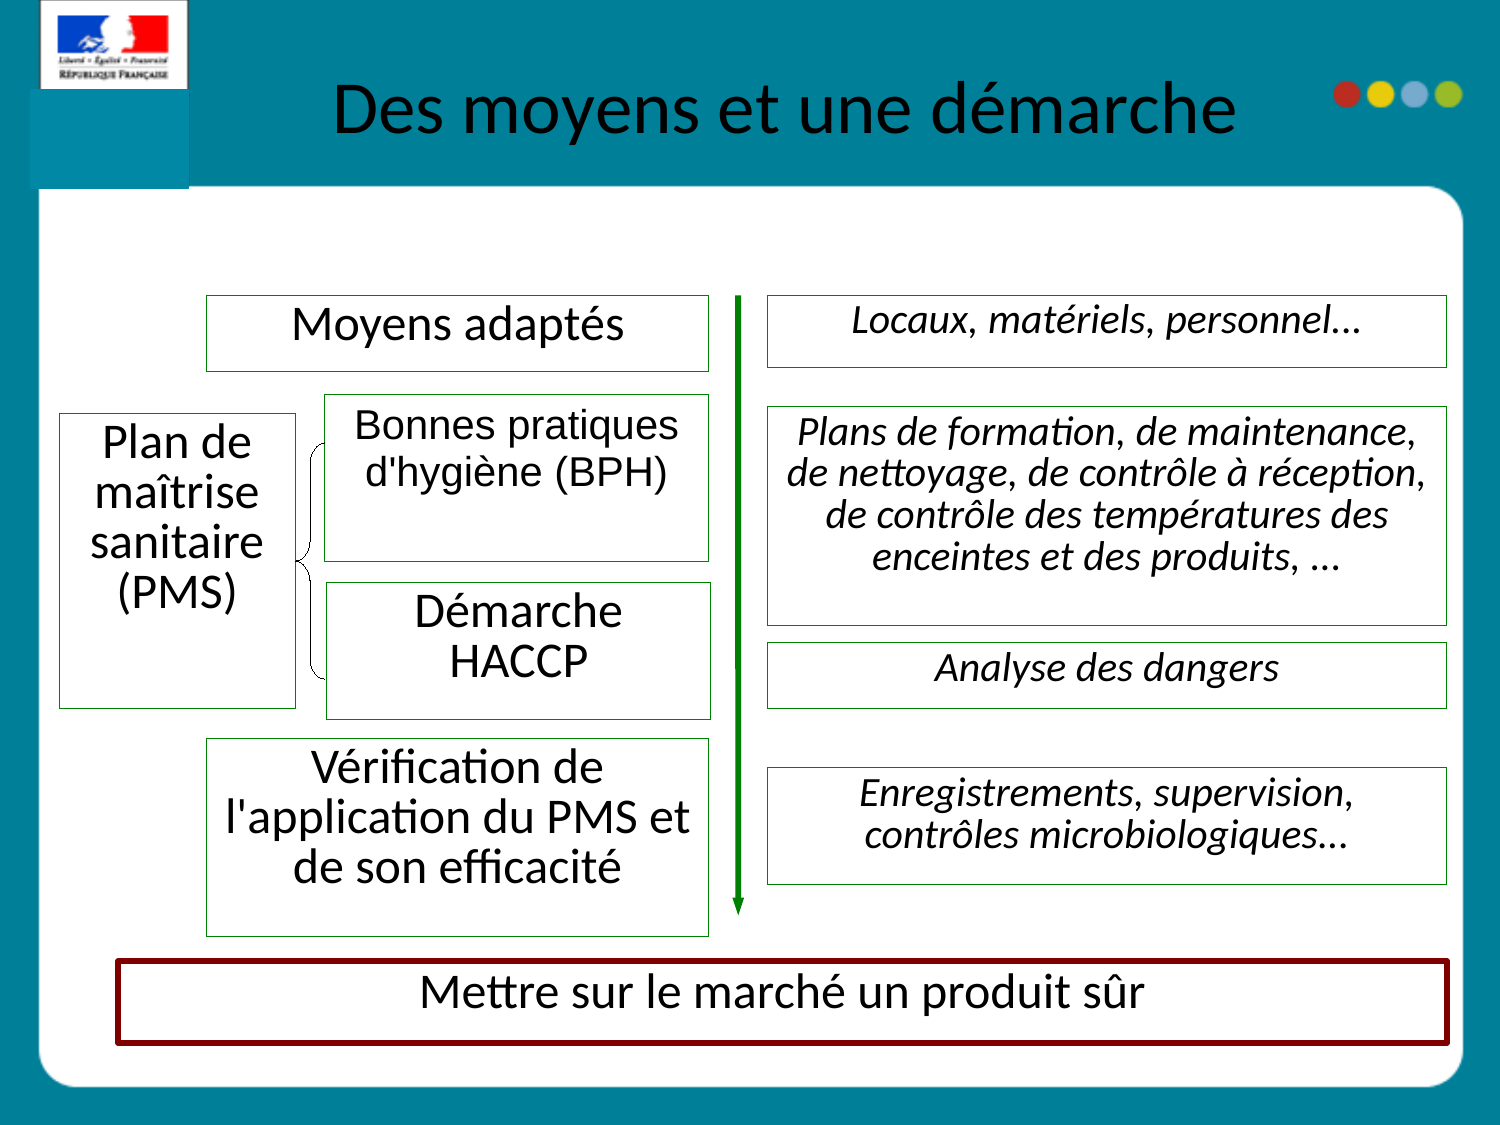

# Des moyens et une démarche
Moyens adaptés
Locaux, matériels, personnel...
Bonnes pratiques d'hygiène (BPH)
Plans de formation, de maintenance, de nettoyage, de contrôle à réception, de contrôle des températures des enceintes et des produits, ...
Plan de maîtrise sanitaire (PMS)
Démarche HACCP
Analyse des dangers
Vérification de l'application du PMS et de son efficacité
Enregistrements, supervision, contrôles microbiologiques...
Mettre sur le marché un produit sûr